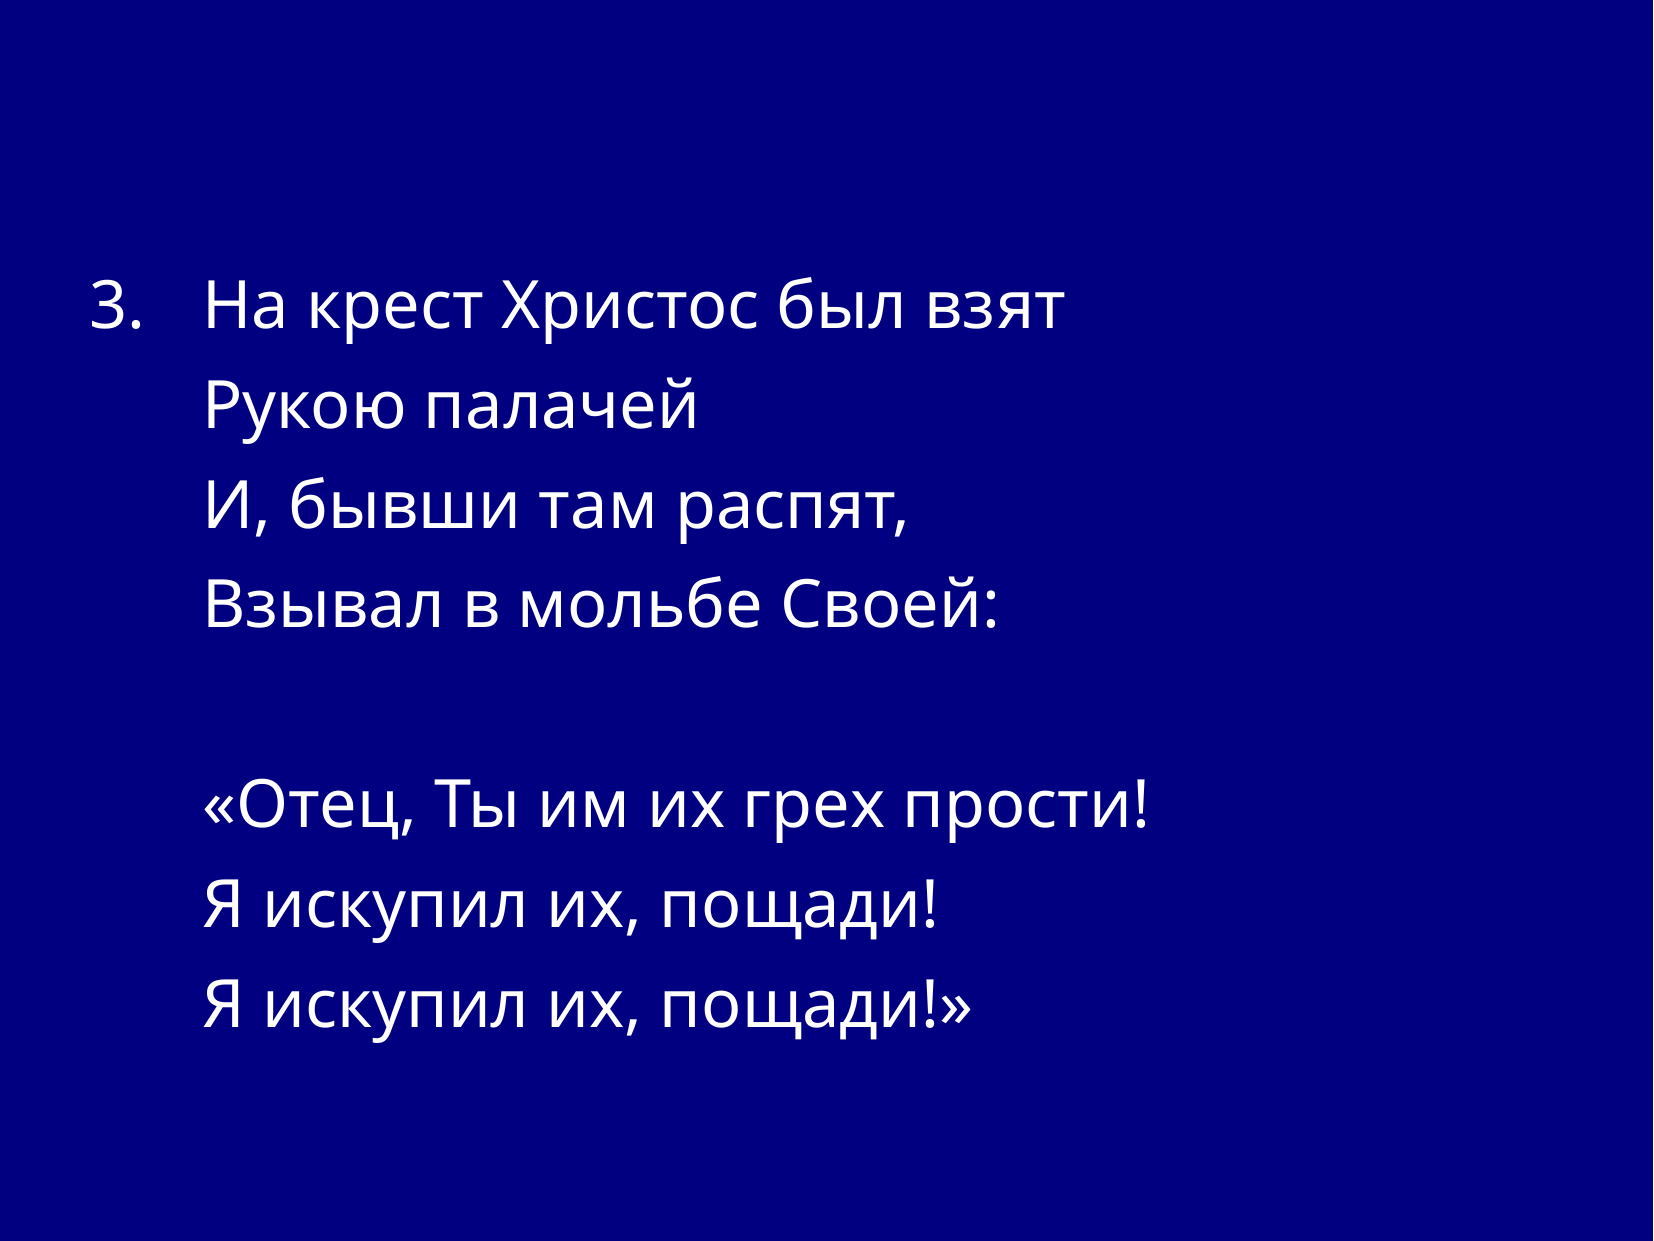

3.	На крест Христос был взят
	Рукою палачей
	И, бывши там распят,
	Взывал в мольбе Своей:
	«Отец, Ты им их грех прости!
	Я искупил их, пощади!
	Я искупил их, пощади!»